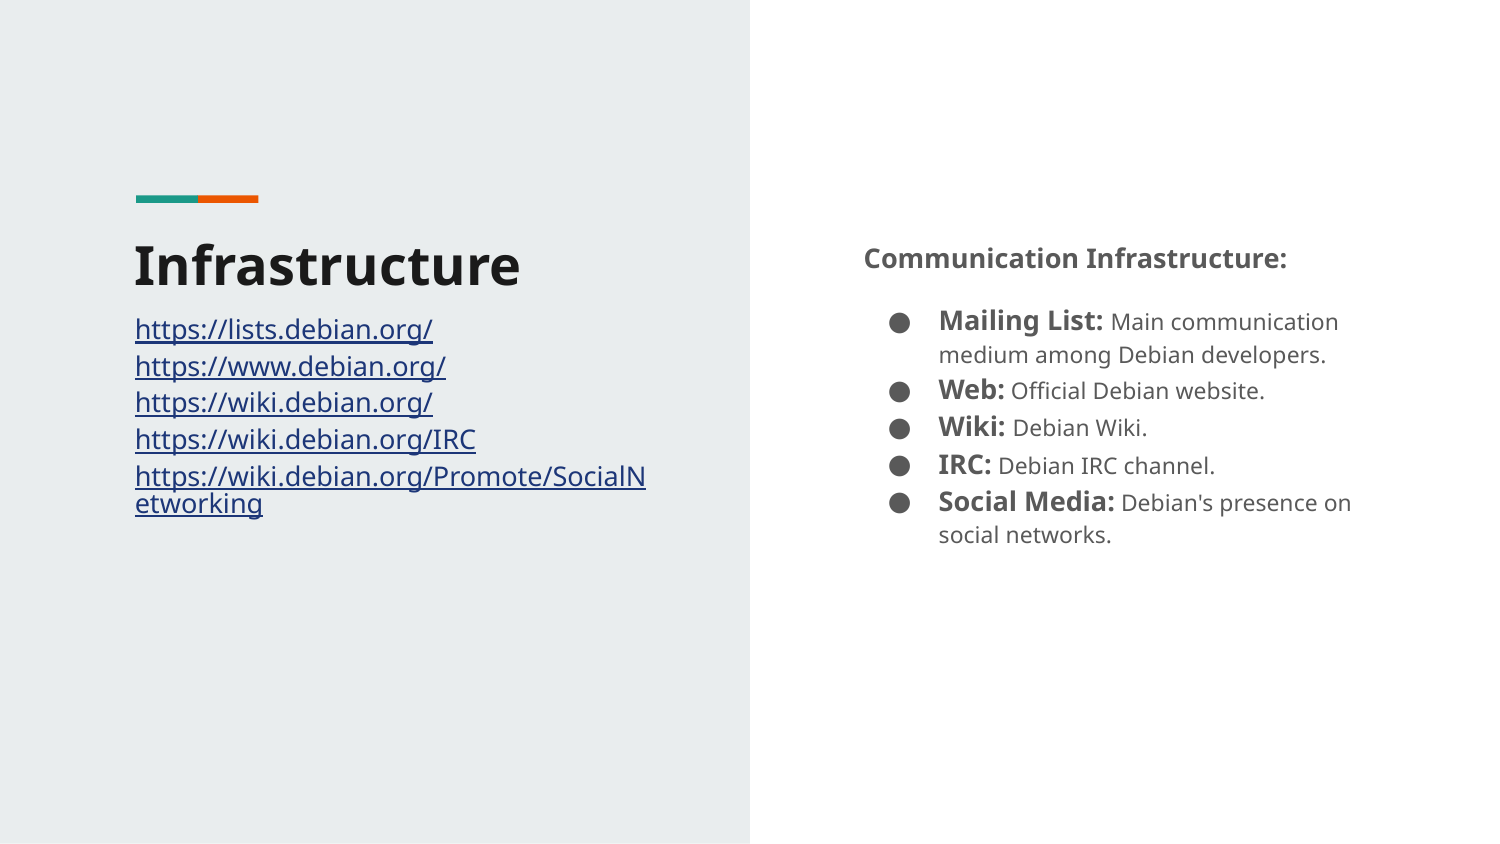

# Infrastructure
Communication Infrastructure:
Mailing List: Main communication medium among Debian developers.
Web: Official Debian website.
Wiki: Debian Wiki.
IRC: Debian IRC channel.
Social Media: Debian's presence on social networks.
https://lists.debian.org/
https://www.debian.org/
https://wiki.debian.org/
https://wiki.debian.org/IRC
https://wiki.debian.org/Promote/SocialNetworking